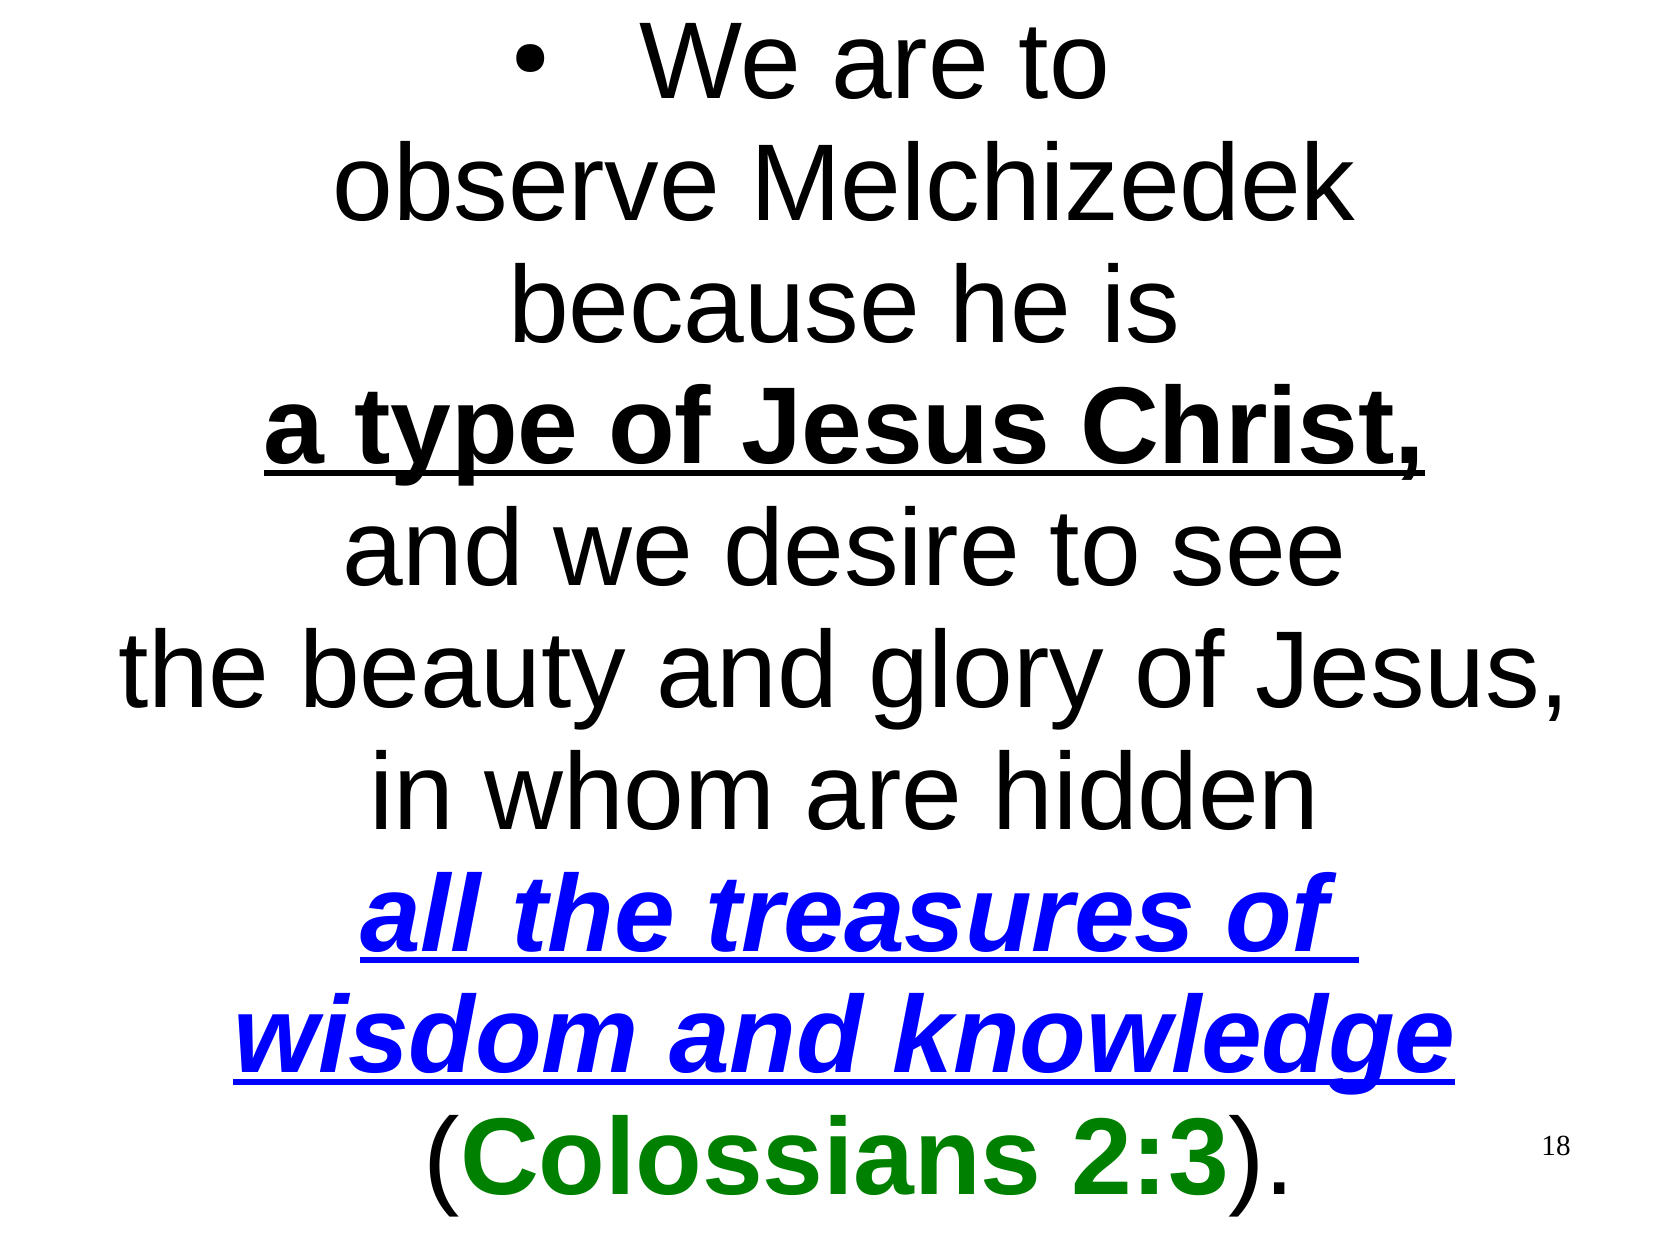

# We are to observe Melchizedek because he is a type of Jesus Christ, and we desire to see the beauty and glory of Jesus, in whom are hidden all the treasures of wisdom and knowledge (Colossians 2:3).
18